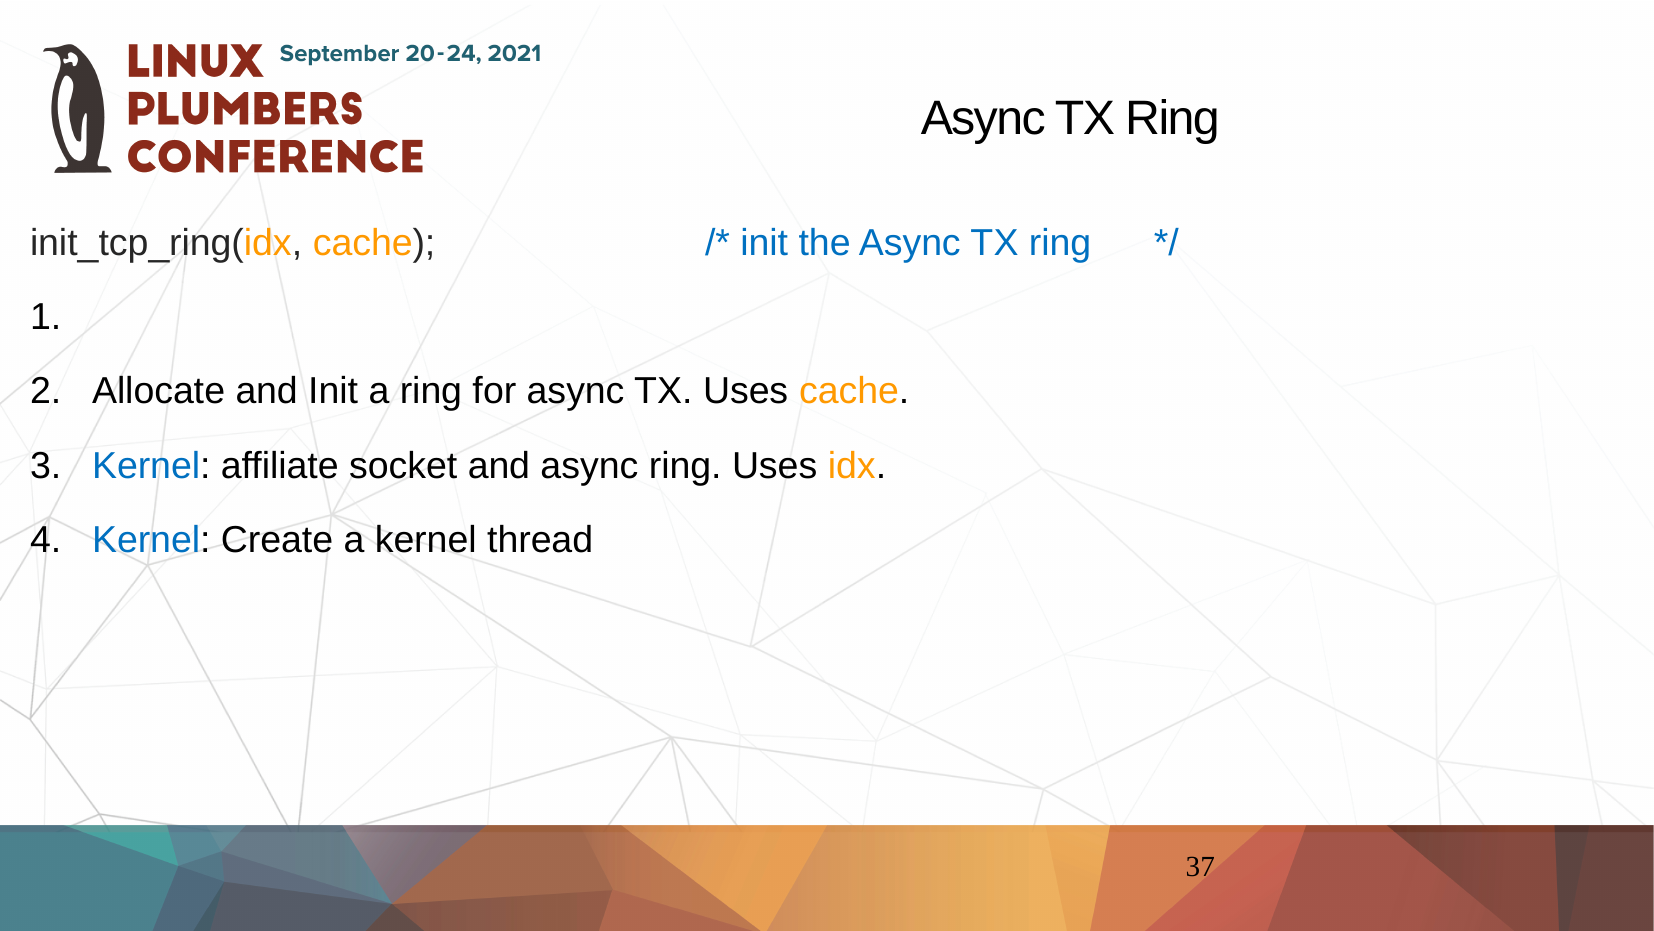

# Async TX Ring
init_tcp_ring(idx, cache);				/* init the Async TX ring */
Allocate and Init a ring for async TX. Uses cache.
Kernel: affiliate socket and async ring. Uses idx.
Kernel: Create a kernel thread